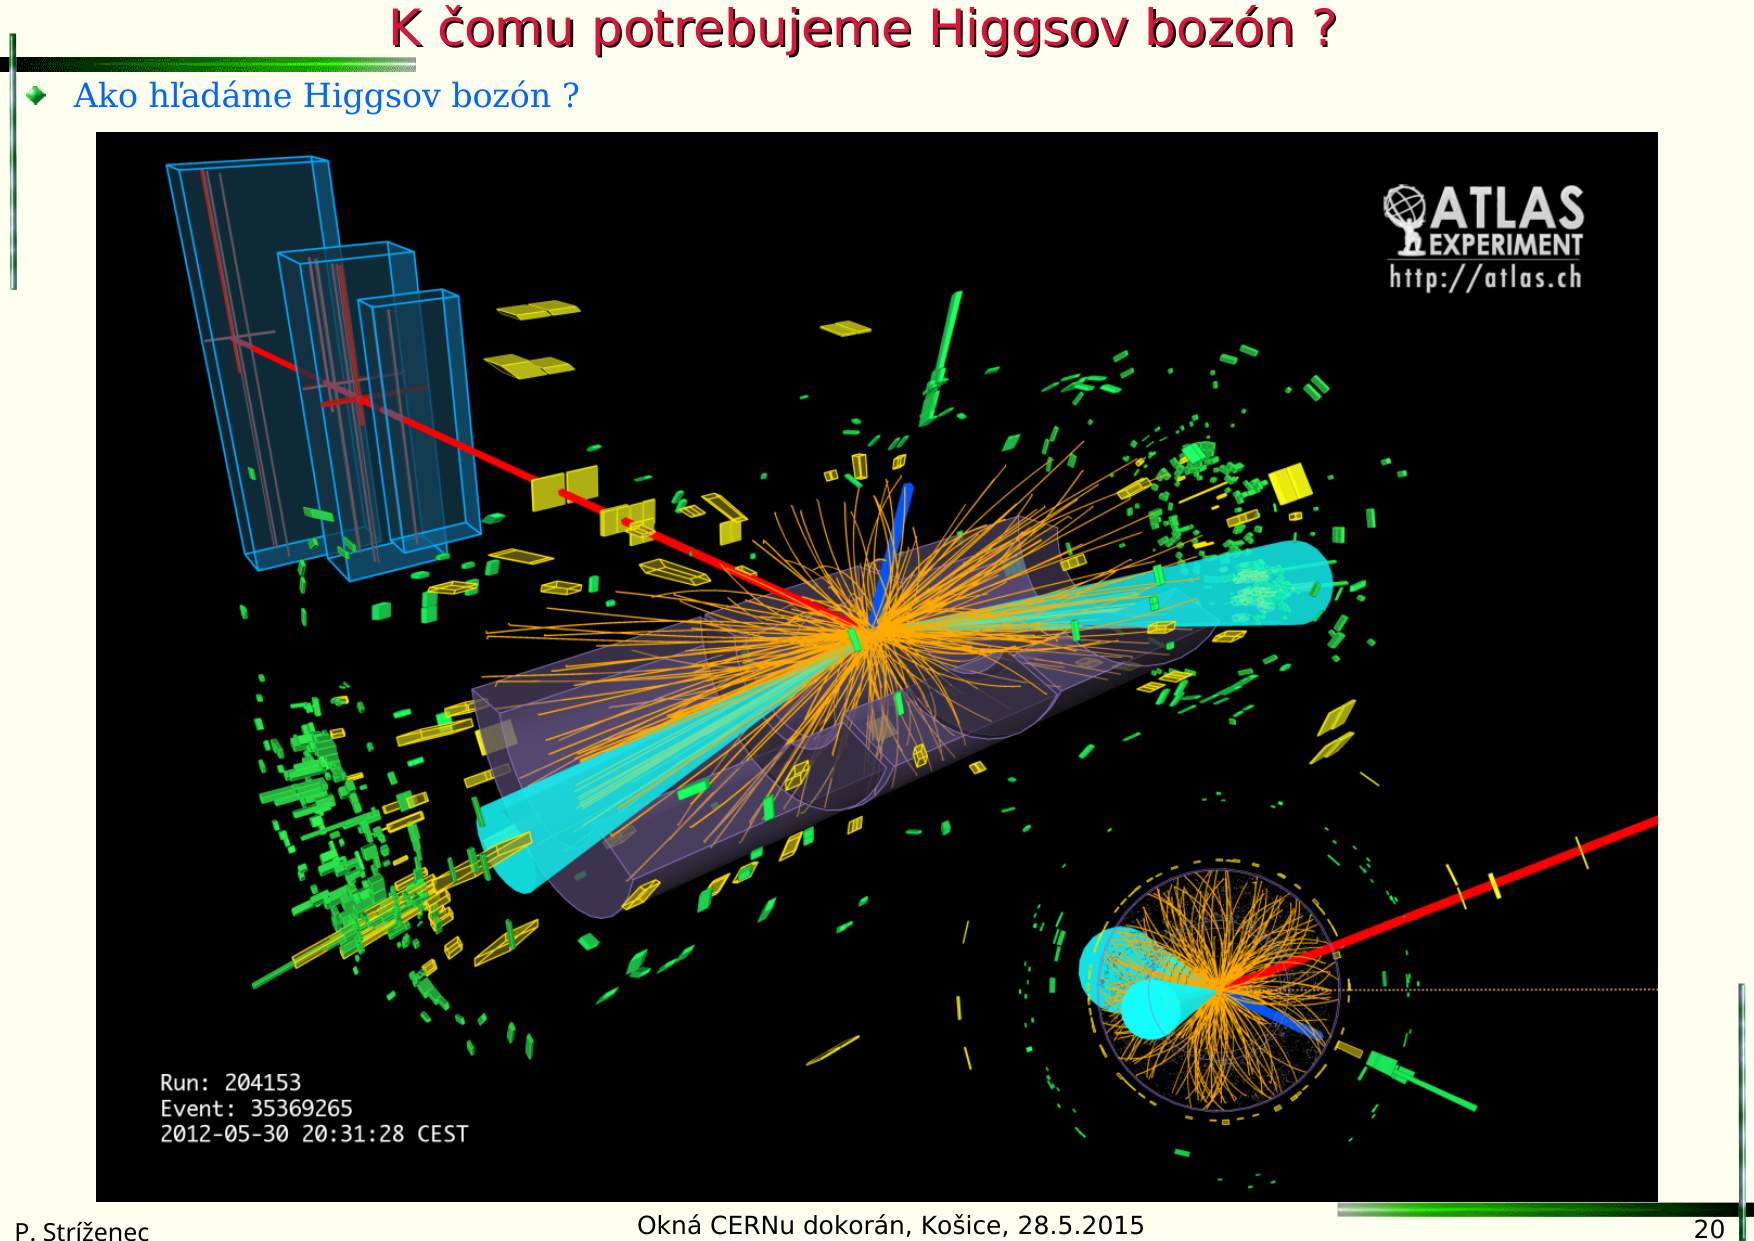

K čomu potrebujeme Higgsov bozón ?
# Ako hľadáme Higgsov bozón ?
Okná CERNu dokorán, Košice, 28.5.2015
P. Stríženec